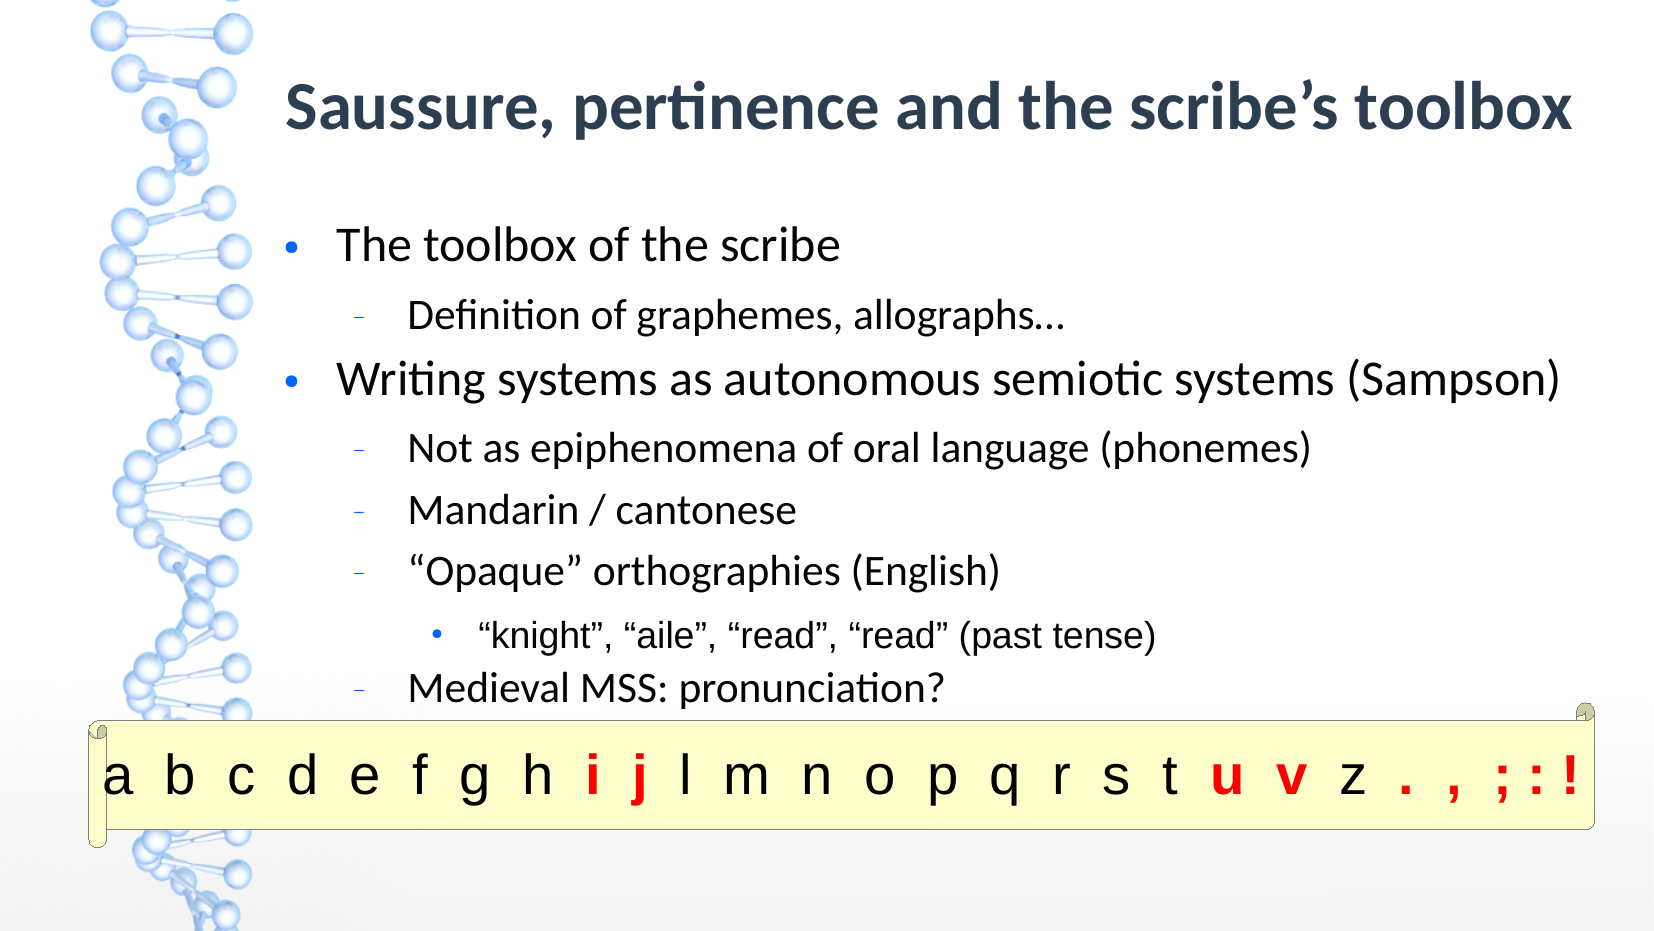

# Saussure, pertinence and the scribe’s toolbox
The toolbox of the scribe
Definition of graphemes, allographs…
Writing systems as autonomous semiotic systems (Sampson)
Not as epiphenomena of oral language (phonemes)
Mandarin / cantonese
“Opaque” orthographies (English)
“knight”, “aile”, “read”, “read” (past tense)
Medieval MSS: pronunciation?
a b c d e f g h i j l m n o p q r s t u v z . , ; : !